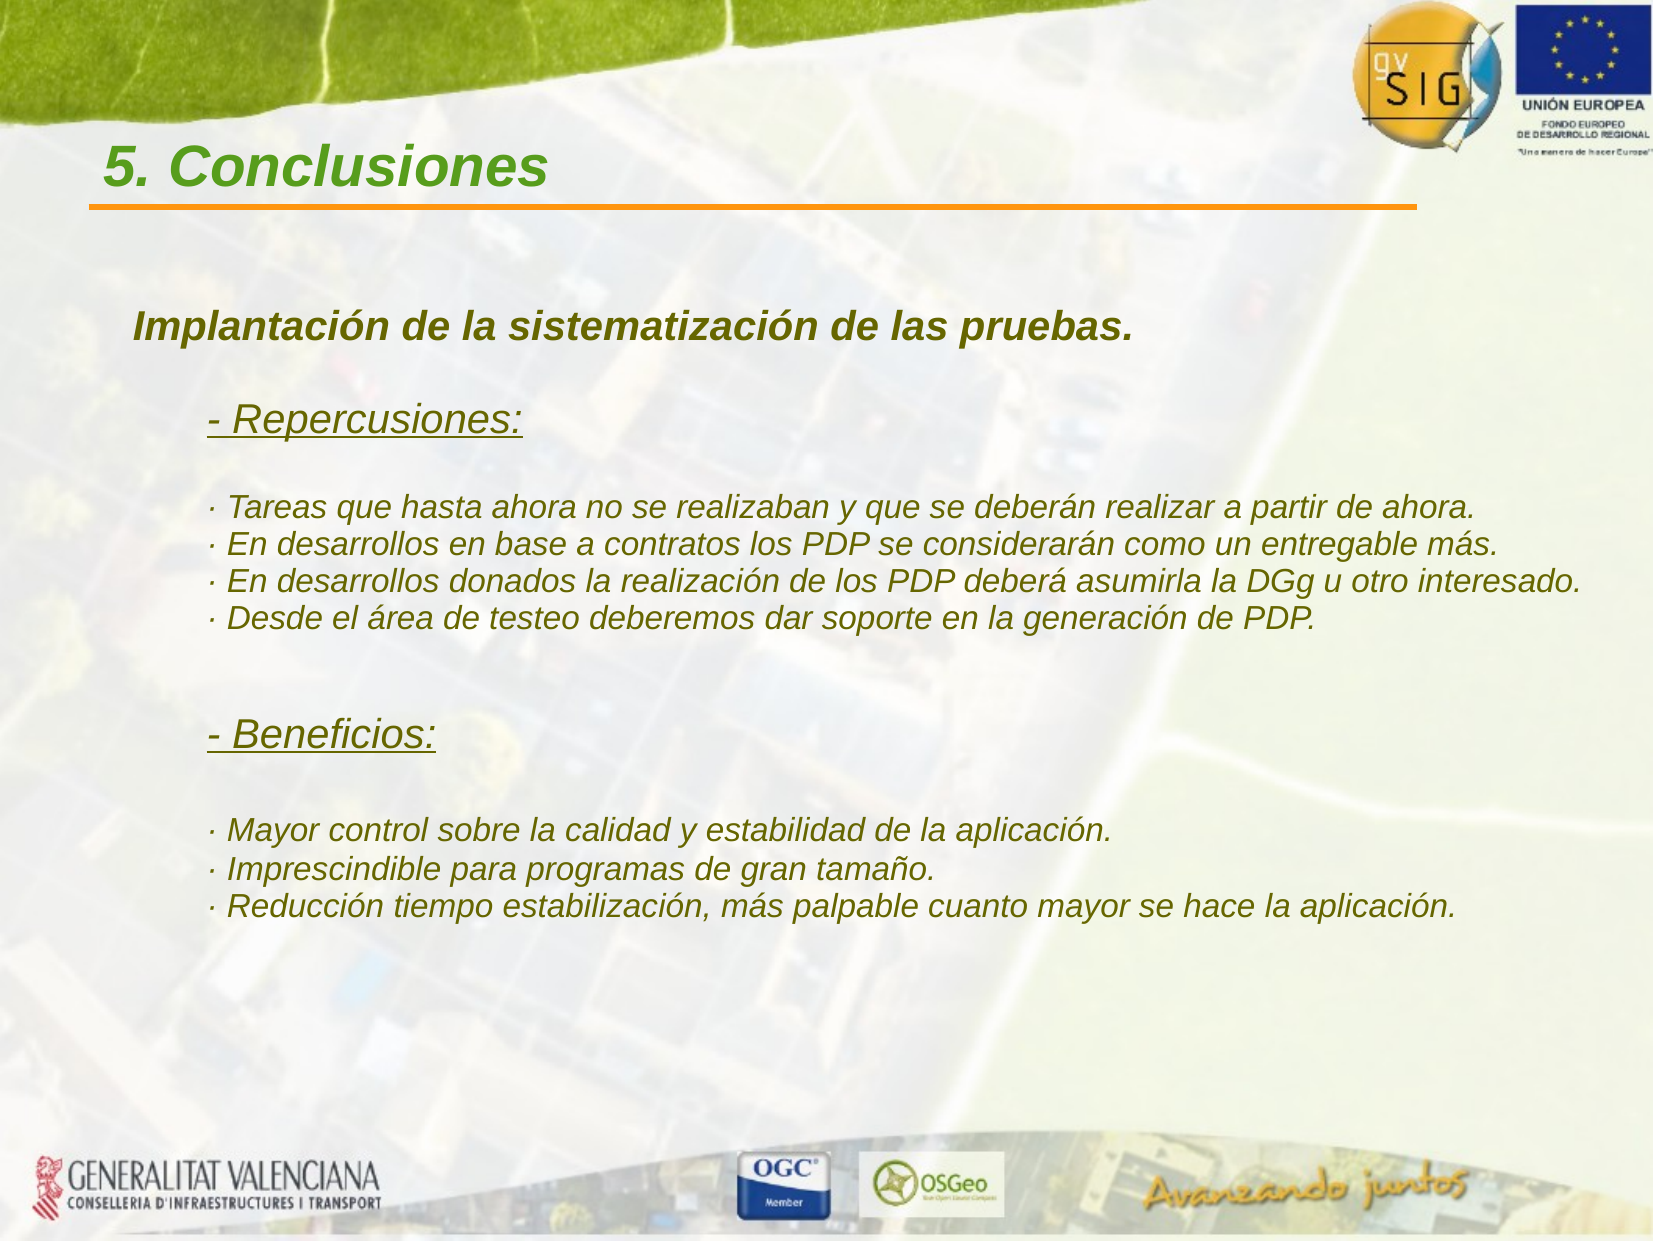

5. Conclusiones
Implantación de la sistematización de las pruebas.
	- Repercusiones:
	· Tareas que hasta ahora no se realizaban y que se deberán realizar a partir de ahora.
	· En desarrollos en base a contratos los PDP se considerarán como un entregable más.
	· En desarrollos donados la realización de los PDP deberá asumirla la DGg u otro interesado.
	· Desde el área de testeo deberemos dar soporte en la generación de PDP.
	- Beneficios:
	· Mayor control sobre la calidad y estabilidad de la aplicación.
	· Imprescindible para programas de gran tamaño.
	· Reducción tiempo estabilización, más palpable cuanto mayor se hace la aplicación.